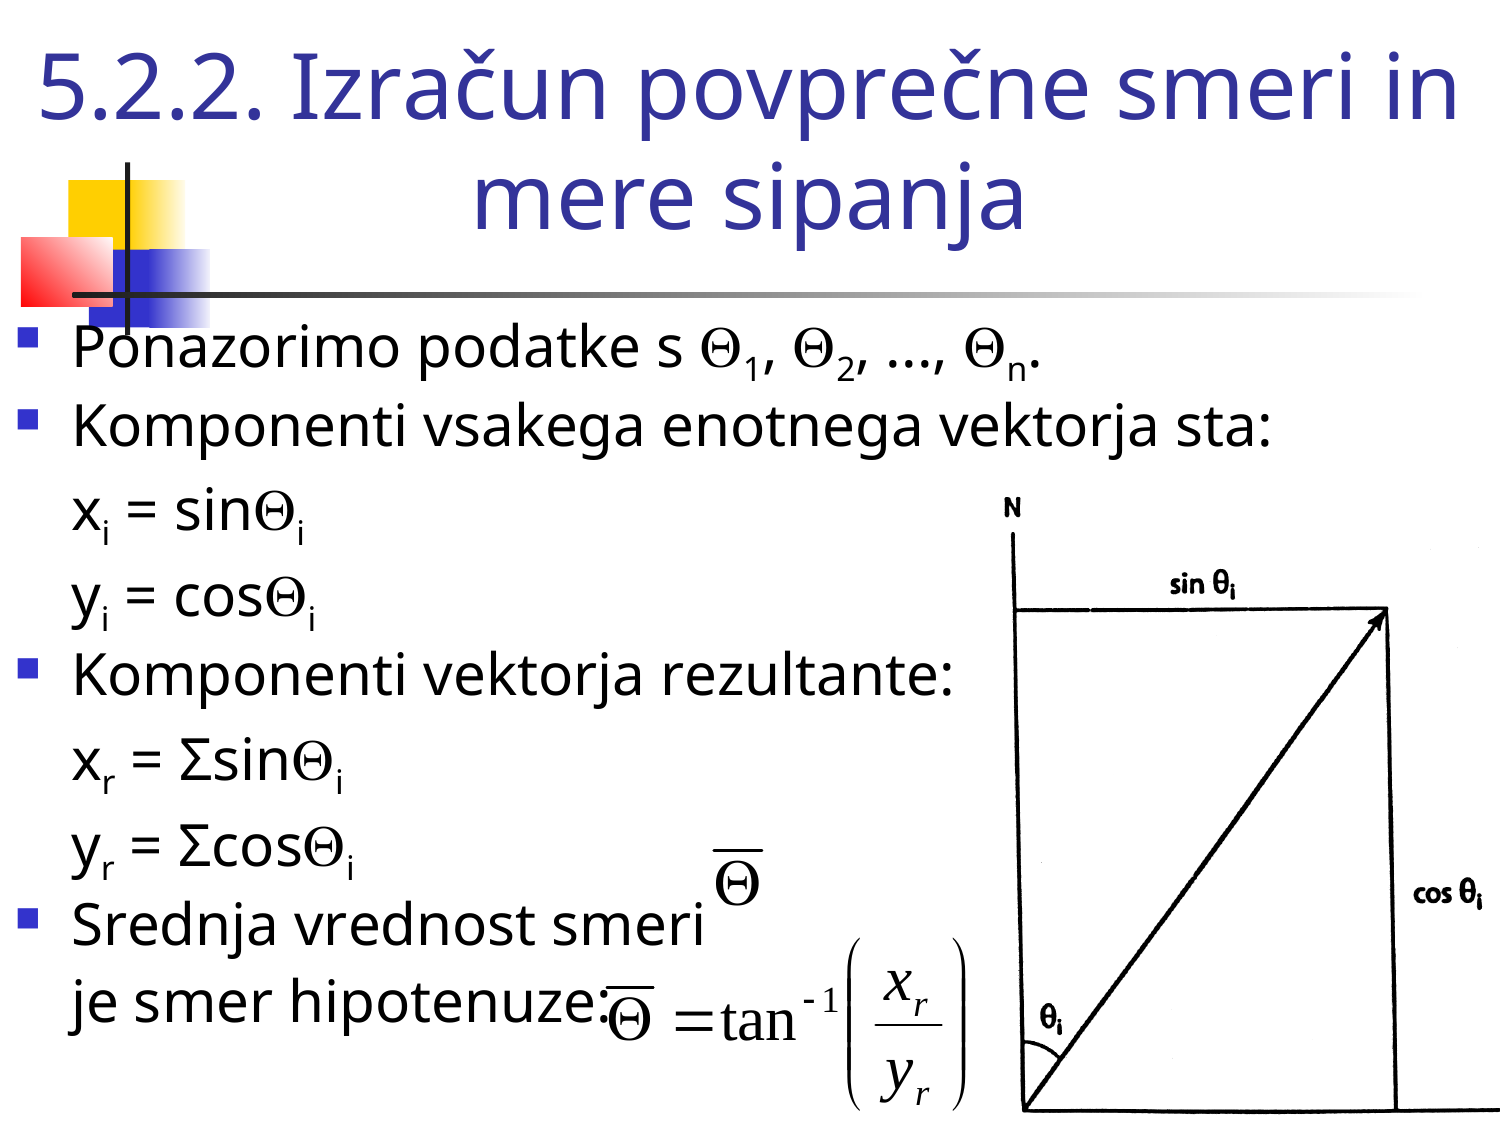

# 5.2.2. Izračun povprečne smeri in mere sipanja
Ponazorimo podatke s 1, 2, ..., n.
Komponenti vsakega enotnega vektorja sta:
	xi = sini
	yi = cosi
Komponenti vektorja rezultante:
	xr = Σsini
	yr = Σcosi
Srednja vrednost smeri
	je smer hipotenuze: